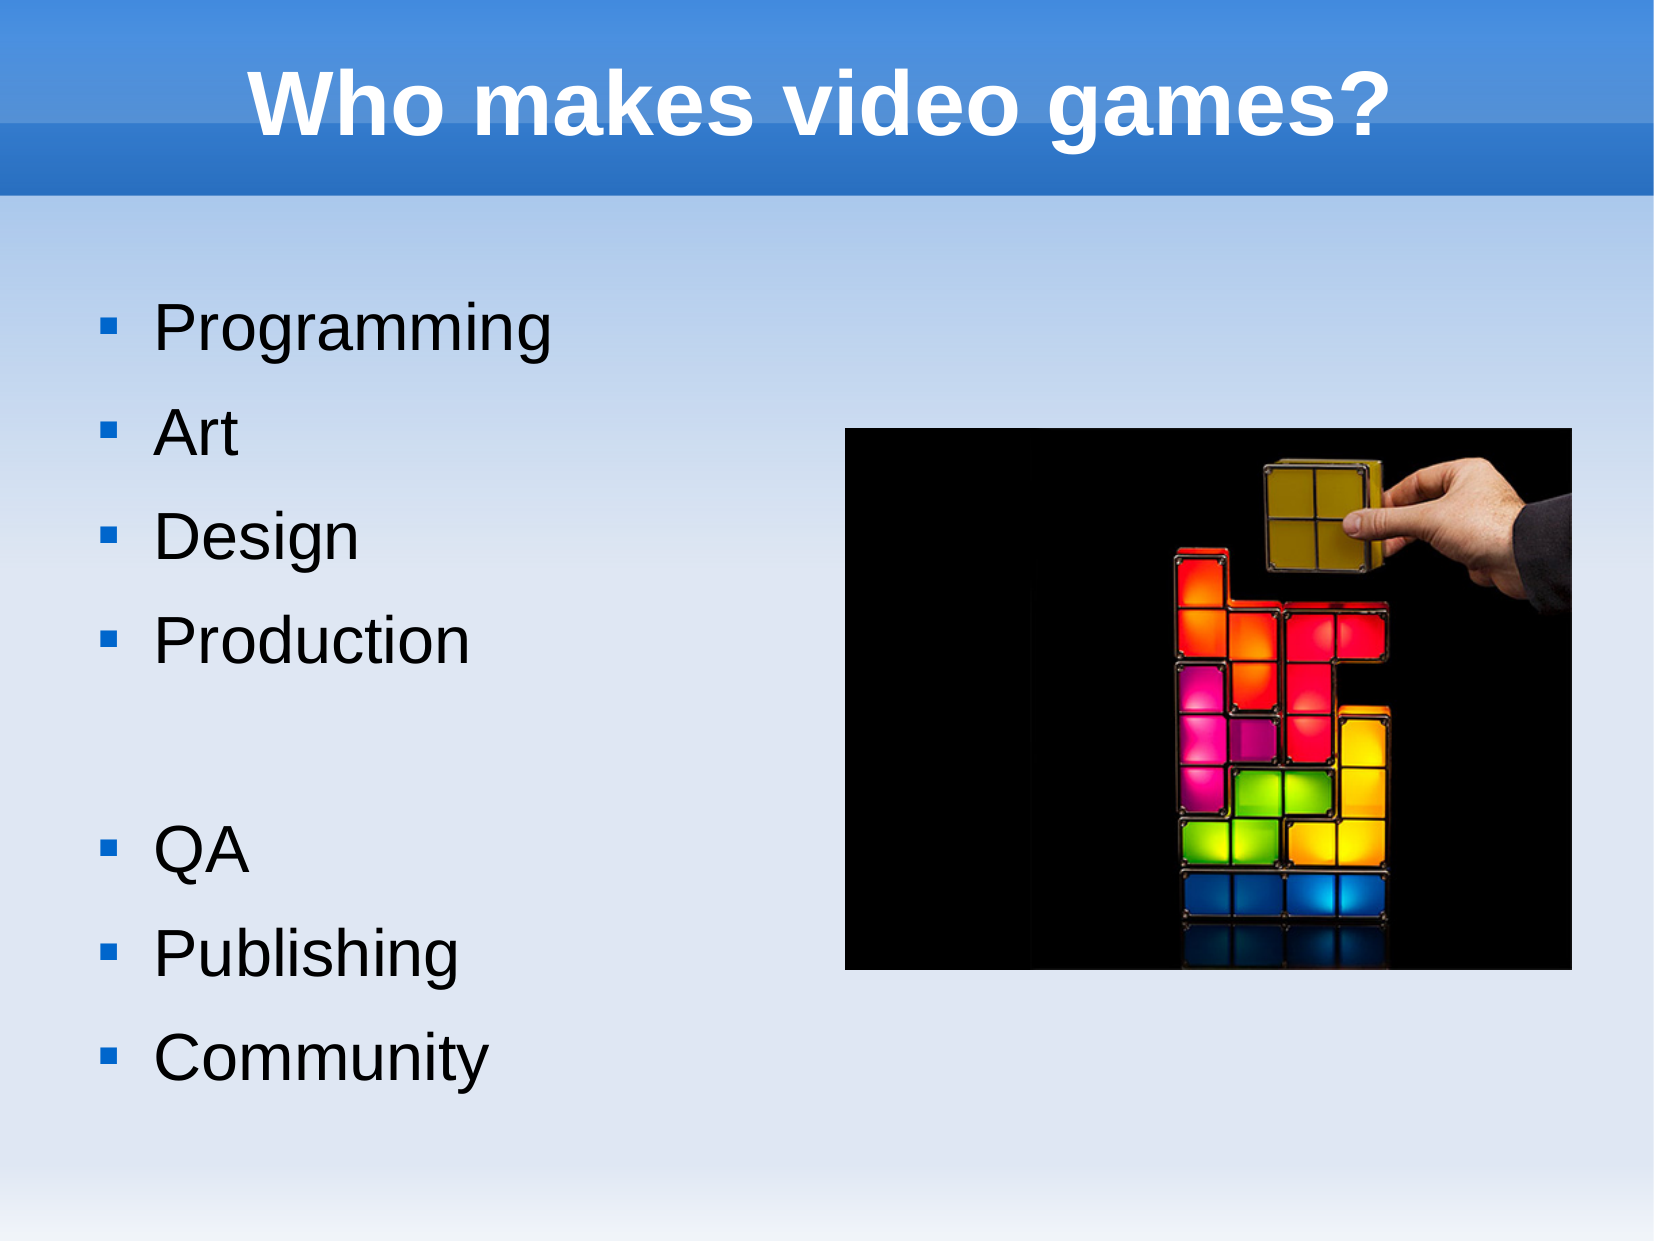

# Who makes video games?
Programming
Art
Design
Production
QA
Publishing
Community